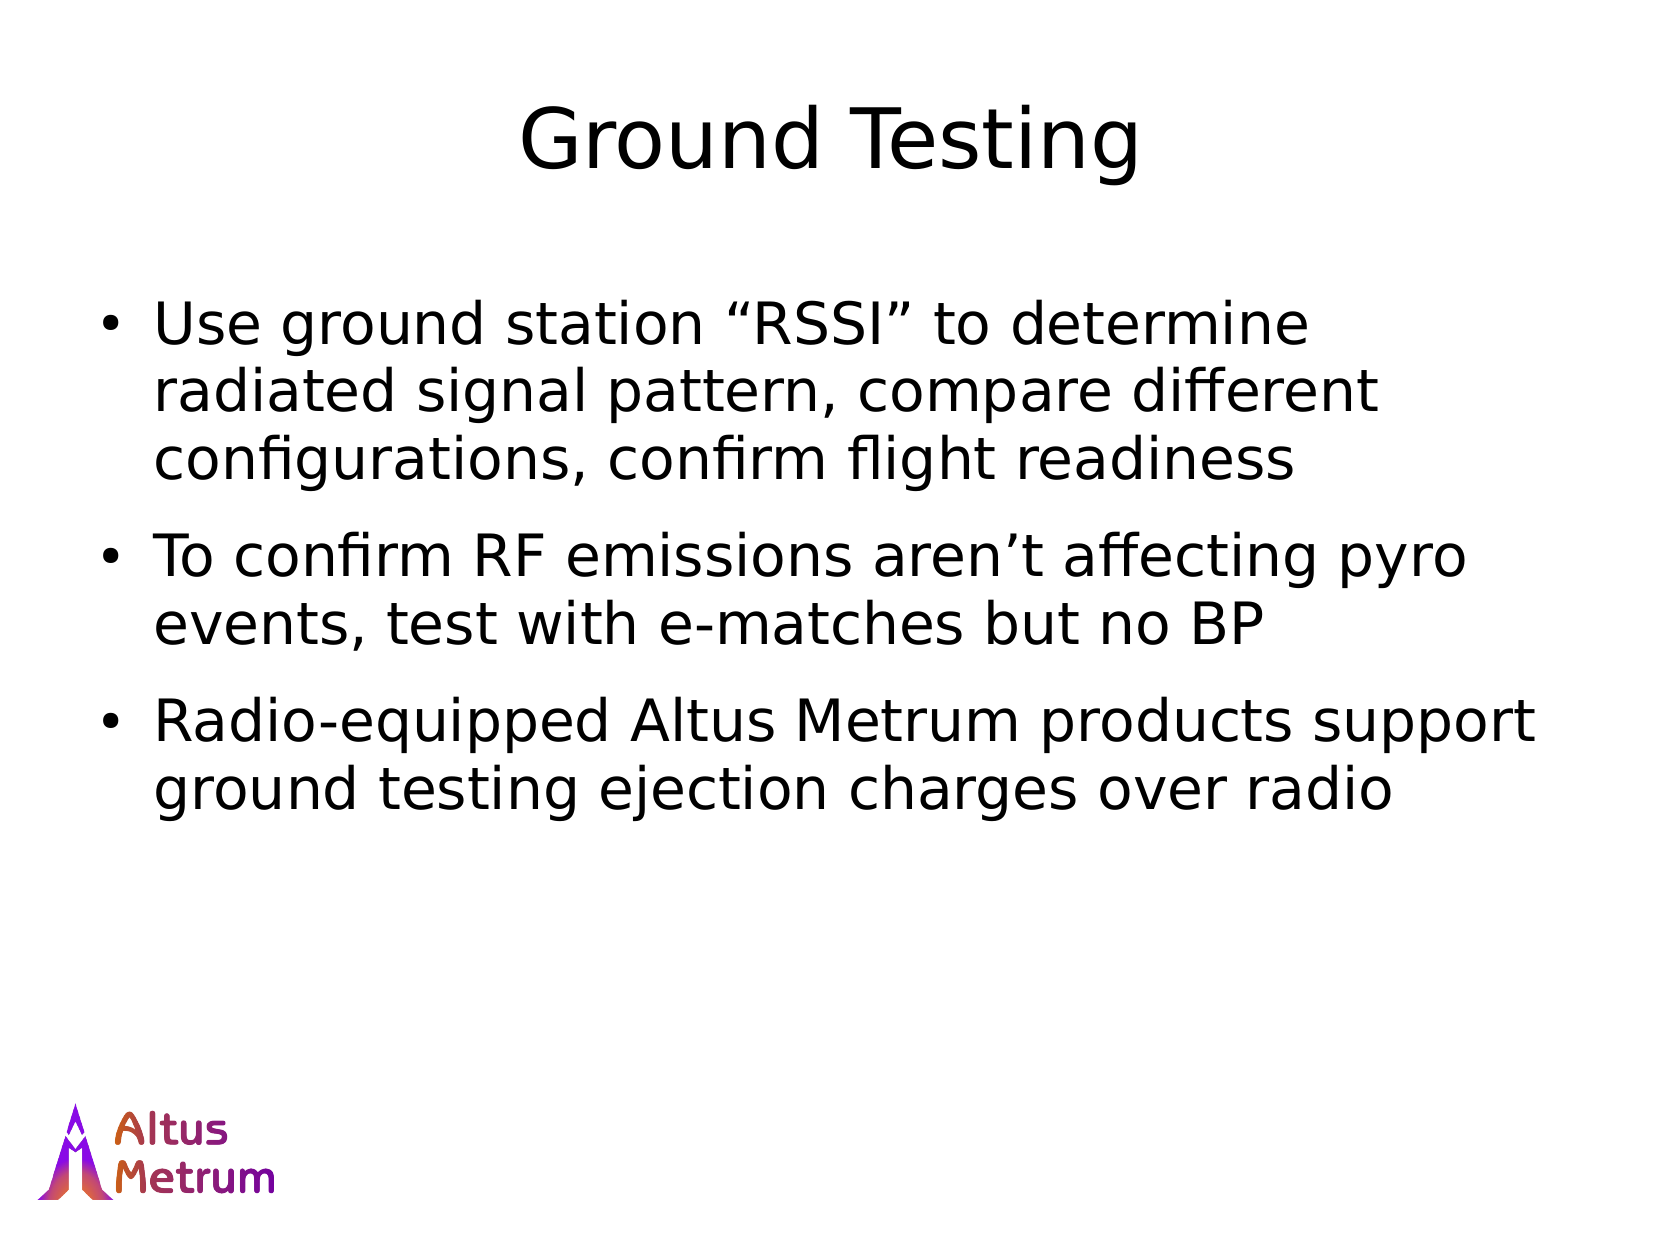

# Ground Testing
Use ground station “RSSI” to determine radiated signal pattern, compare different configurations, confirm flight readiness
To confirm RF emissions aren’t affecting pyro events, test with e-matches but no BP
Radio-equipped Altus Metrum products support ground testing ejection charges over radio